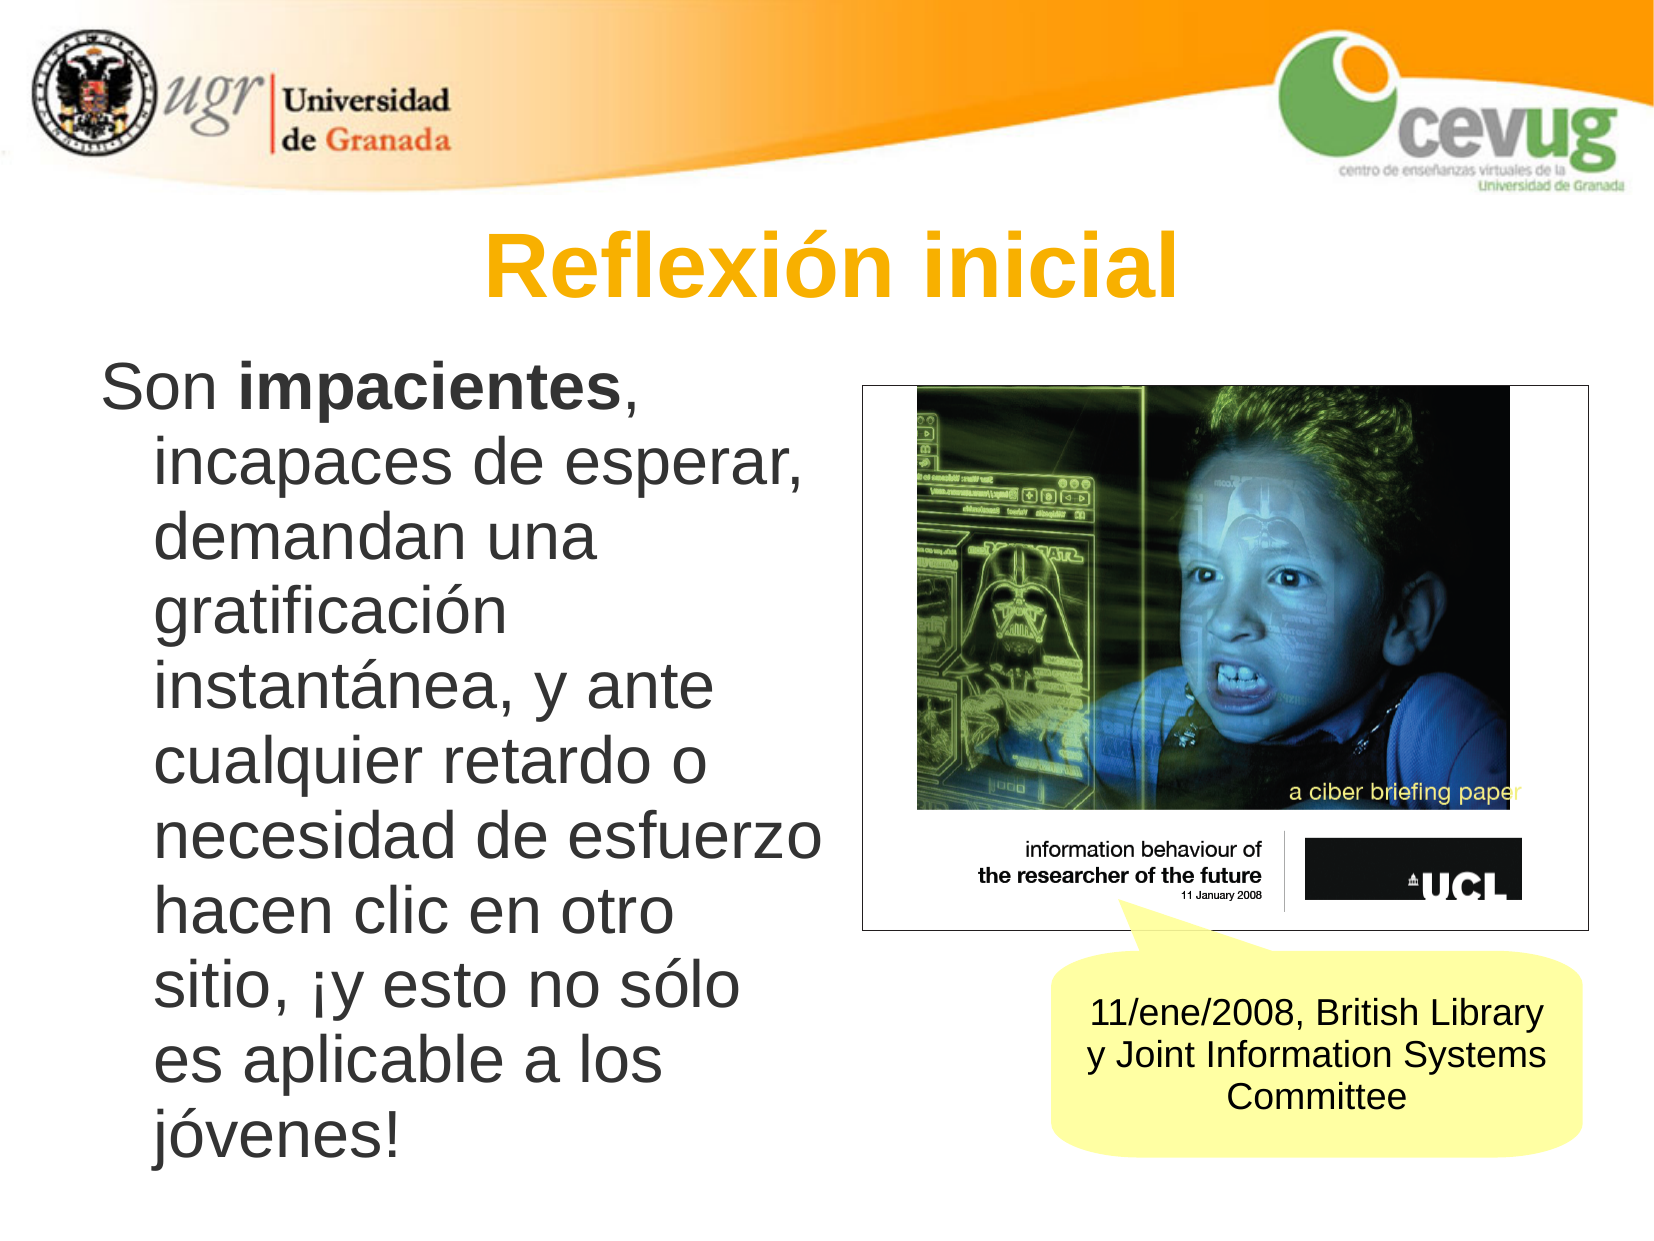

# Reflexión inicial
Son impacientes, incapaces de esperar, demandan una gratificación instantánea, y ante cualquier retardo o necesidad de esfuerzo hacen clic en otro sitio, ¡y esto no sólo es aplicable a los jóvenes!
11/ene/2008, British Library y Joint Information Systems Committee